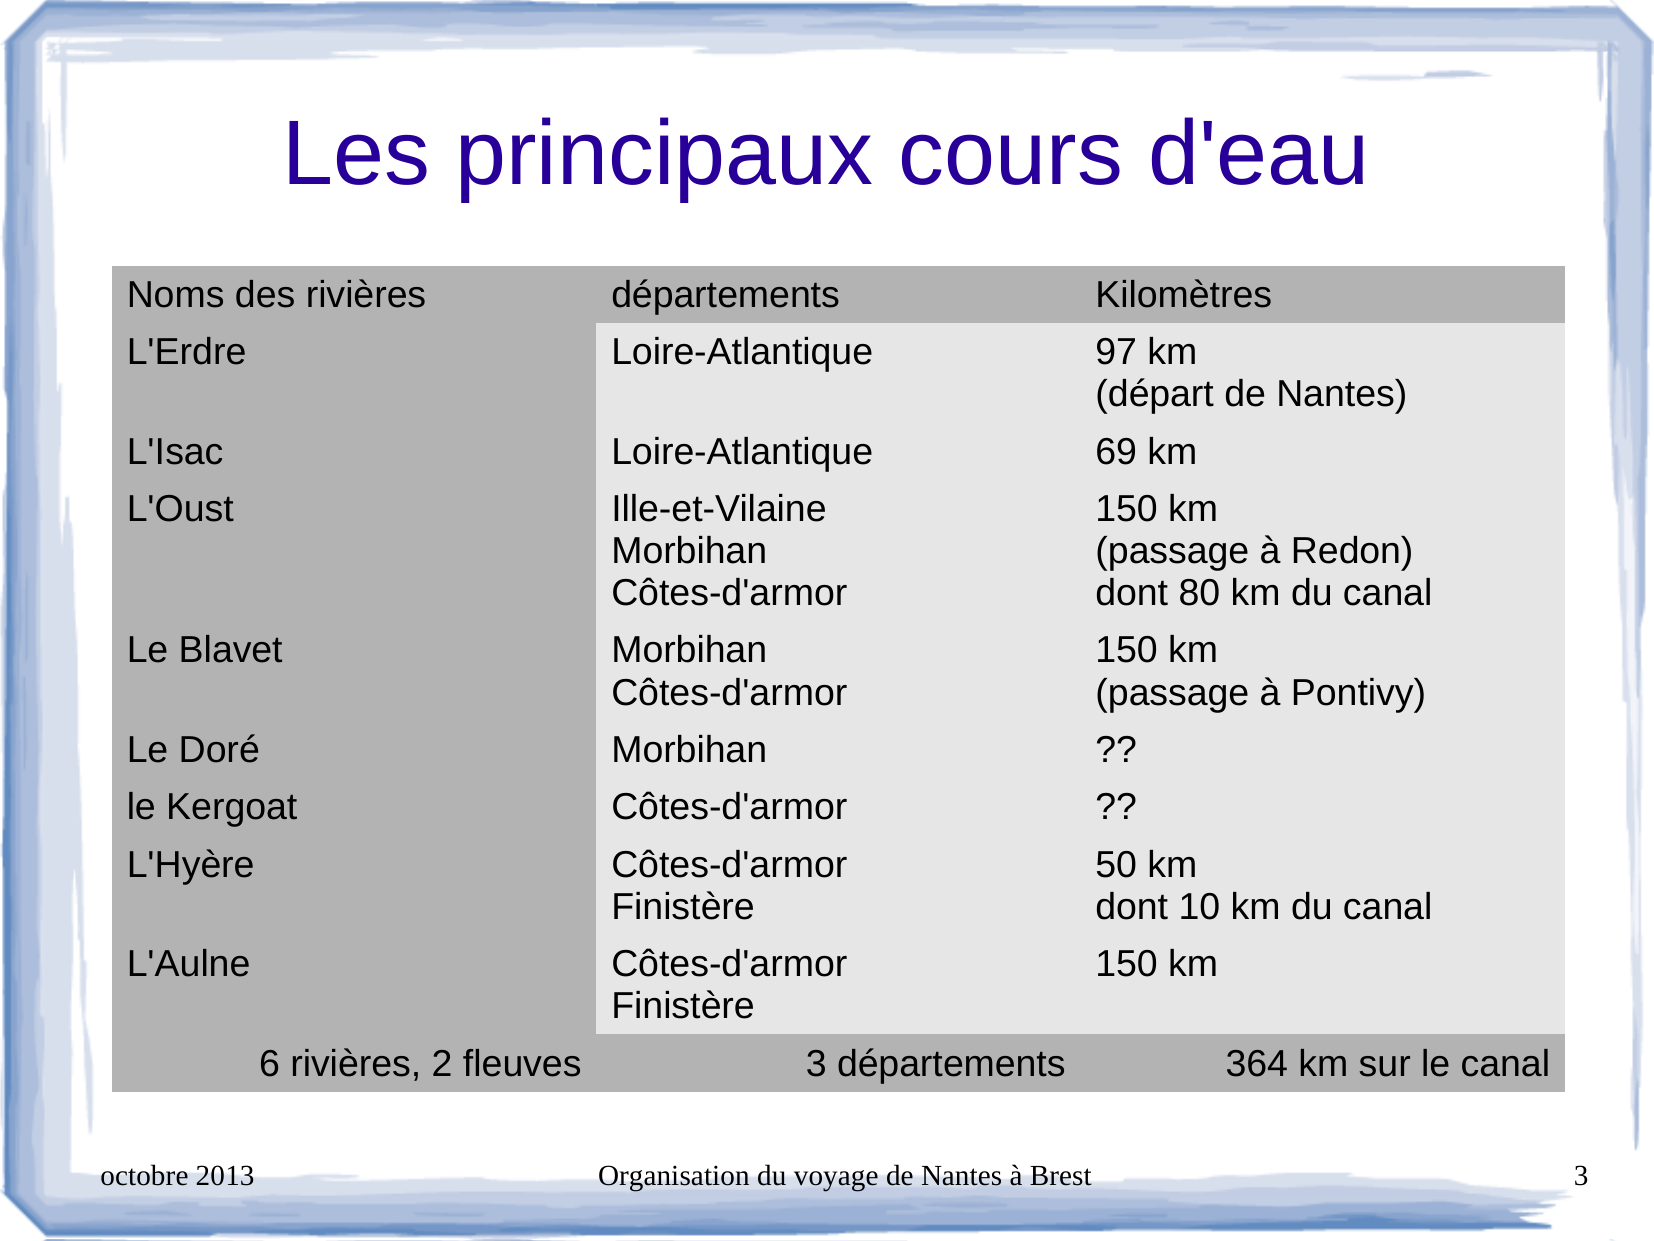

# Les principaux cours d'eau
| Noms des rivières | départements | Kilomètres |
| --- | --- | --- |
| L'Erdre | Loire-Atlantique | 97 km (départ de Nantes) |
| L'Isac | Loire-Atlantique | 69 km |
| L'Oust | Ille-et-Vilaine Morbihan Côtes-d'armor | 150 km (passage à Redon) dont 80 km du canal |
| Le Blavet | Morbihan Côtes-d'armor | 150 km (passage à Pontivy) |
| Le Doré | Morbihan | ?? |
| le Kergoat | Côtes-d'armor | ?? |
| L'Hyère | Côtes-d'armor Finistère | 50 km dont 10 km du canal |
| L'Aulne | Côtes-d'armor Finistère | 150 km |
| 6 rivières, 2 fleuves | 3 départements | 364 km sur le canal |
octobre 2013
Organisation du voyage de Nantes à Brest
3